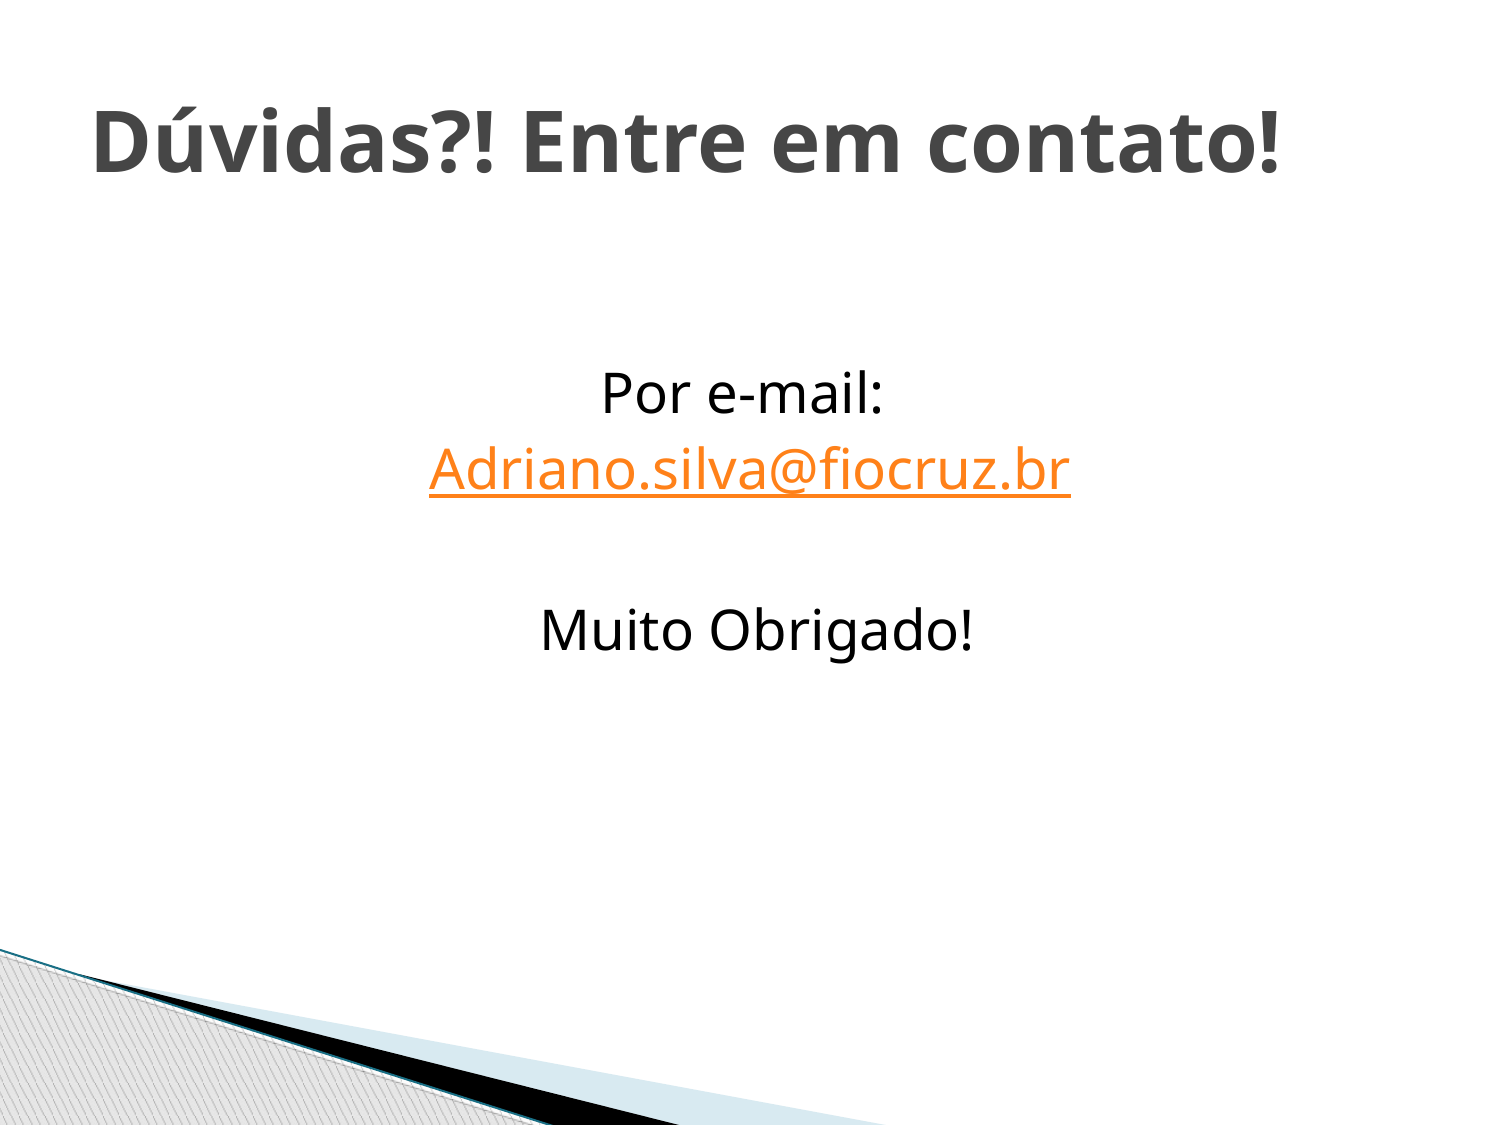

Dúvidas?! Entre em contato!
# Por e-mail:
Adriano.silva@fiocruz.br
Muito Obrigado!